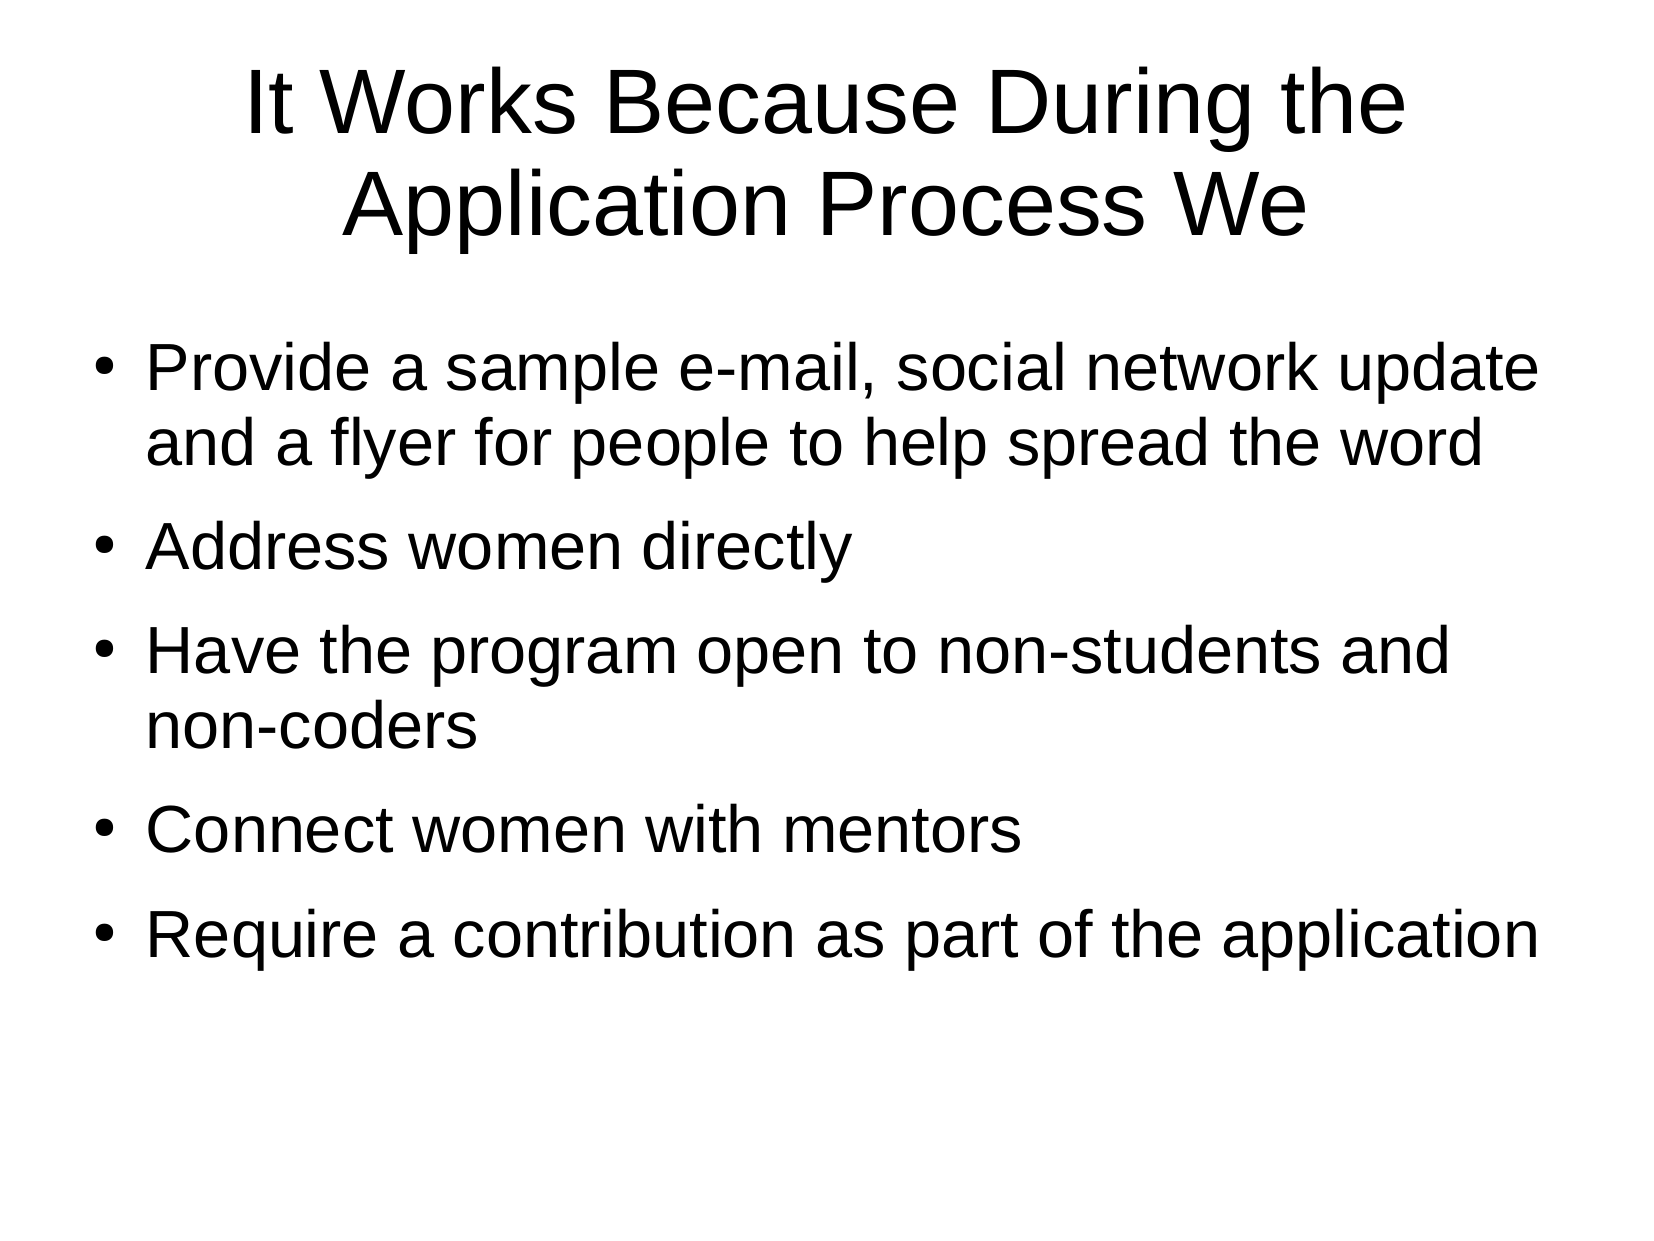

# It Works Because During the Application Process We
Provide a sample e-mail, social network update and a flyer for people to help spread the word
Address women directly
Have the program open to non-students and non-coders
Connect women with mentors
Require a contribution as part of the application